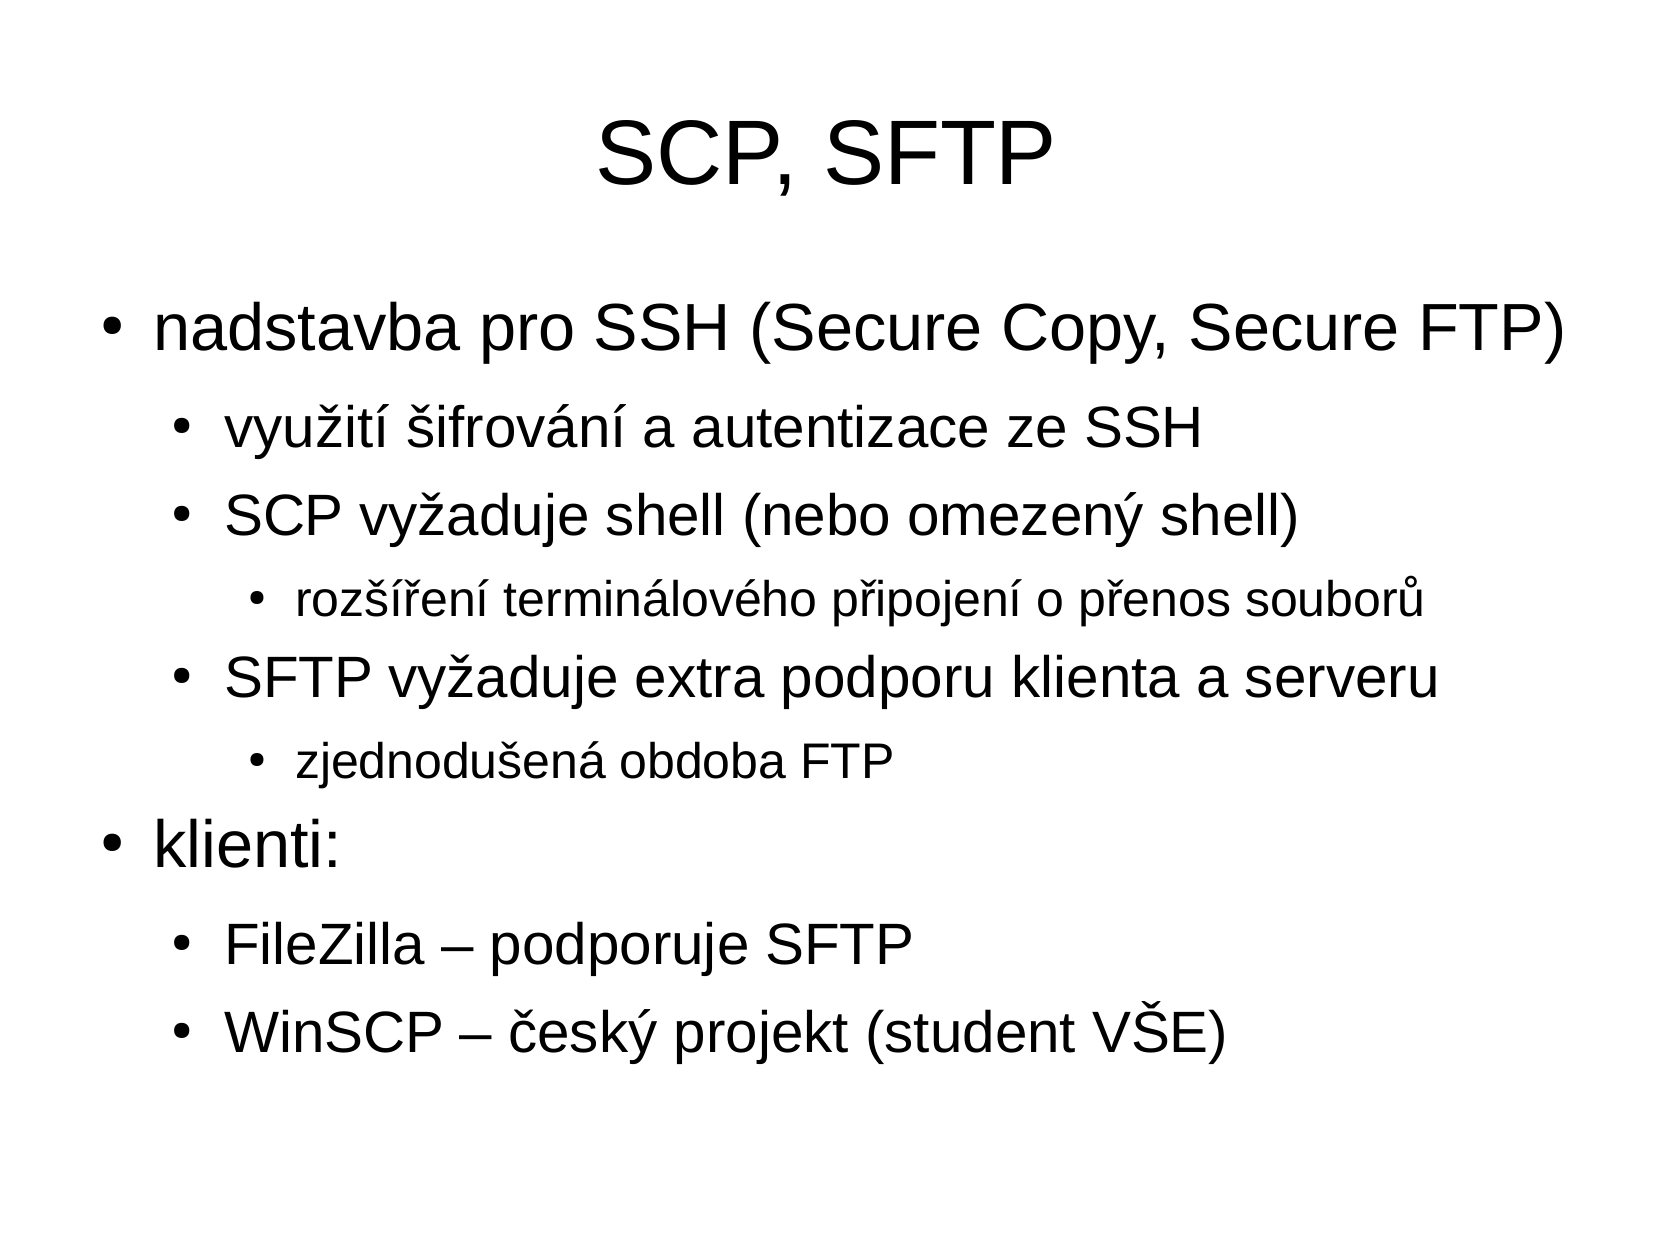

# SCP, SFTP
nadstavba pro SSH (Secure Copy, Secure FTP)
využití šifrování a autentizace ze SSH
SCP vyžaduje shell (nebo omezený shell)
rozšíření terminálového připojení o přenos souborů
SFTP vyžaduje extra podporu klienta a serveru
zjednodušená obdoba FTP
klienti:
FileZilla – podporuje SFTP
WinSCP – český projekt (student VŠE)